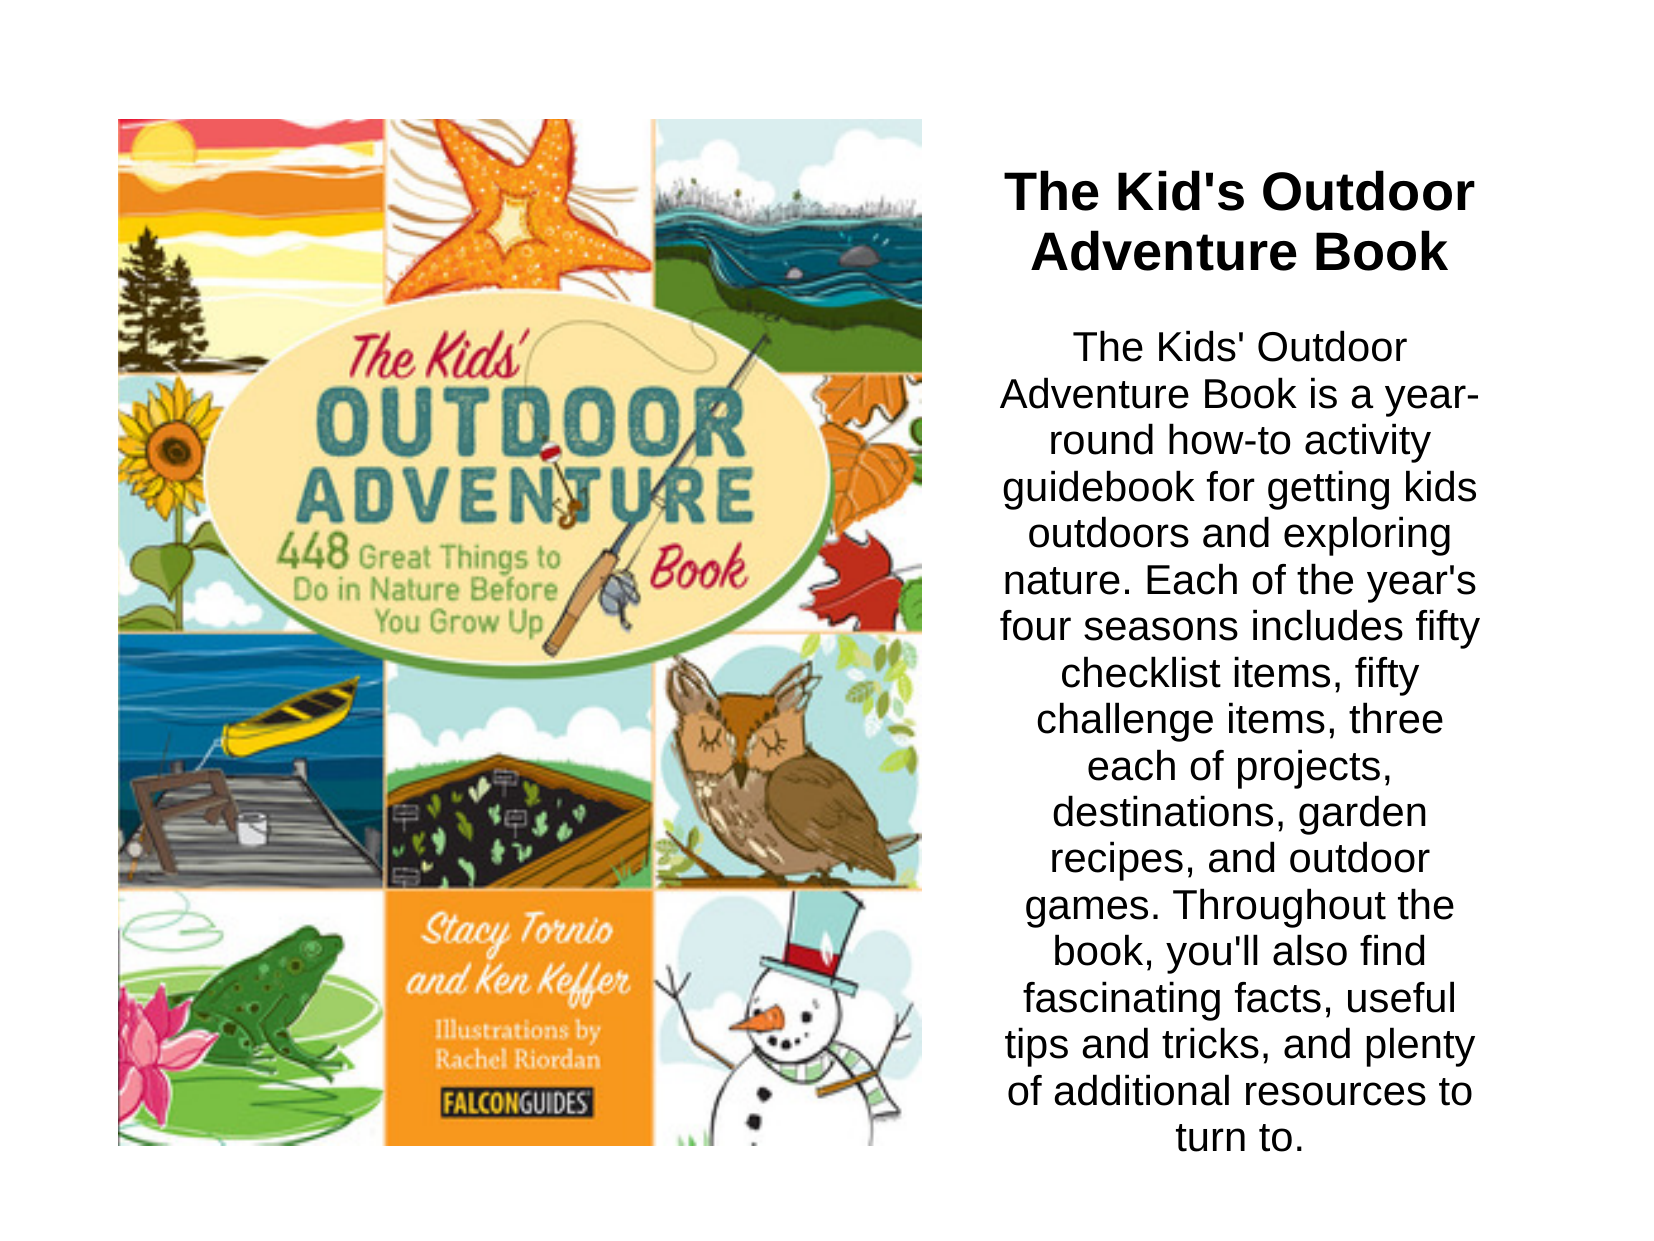

The Kid's Outdoor Adventure Book
The Kids' Outdoor Adventure Book is a year-round how-to activity guidebook for getting kids outdoors and exploring nature. Each of the year's four seasons includes fifty checklist items, fifty challenge items, three each of projects, destinations, garden recipes, and outdoor games. Throughout the book, you'll also find fascinating facts, useful tips and tricks, and plenty of additional resources to turn to.